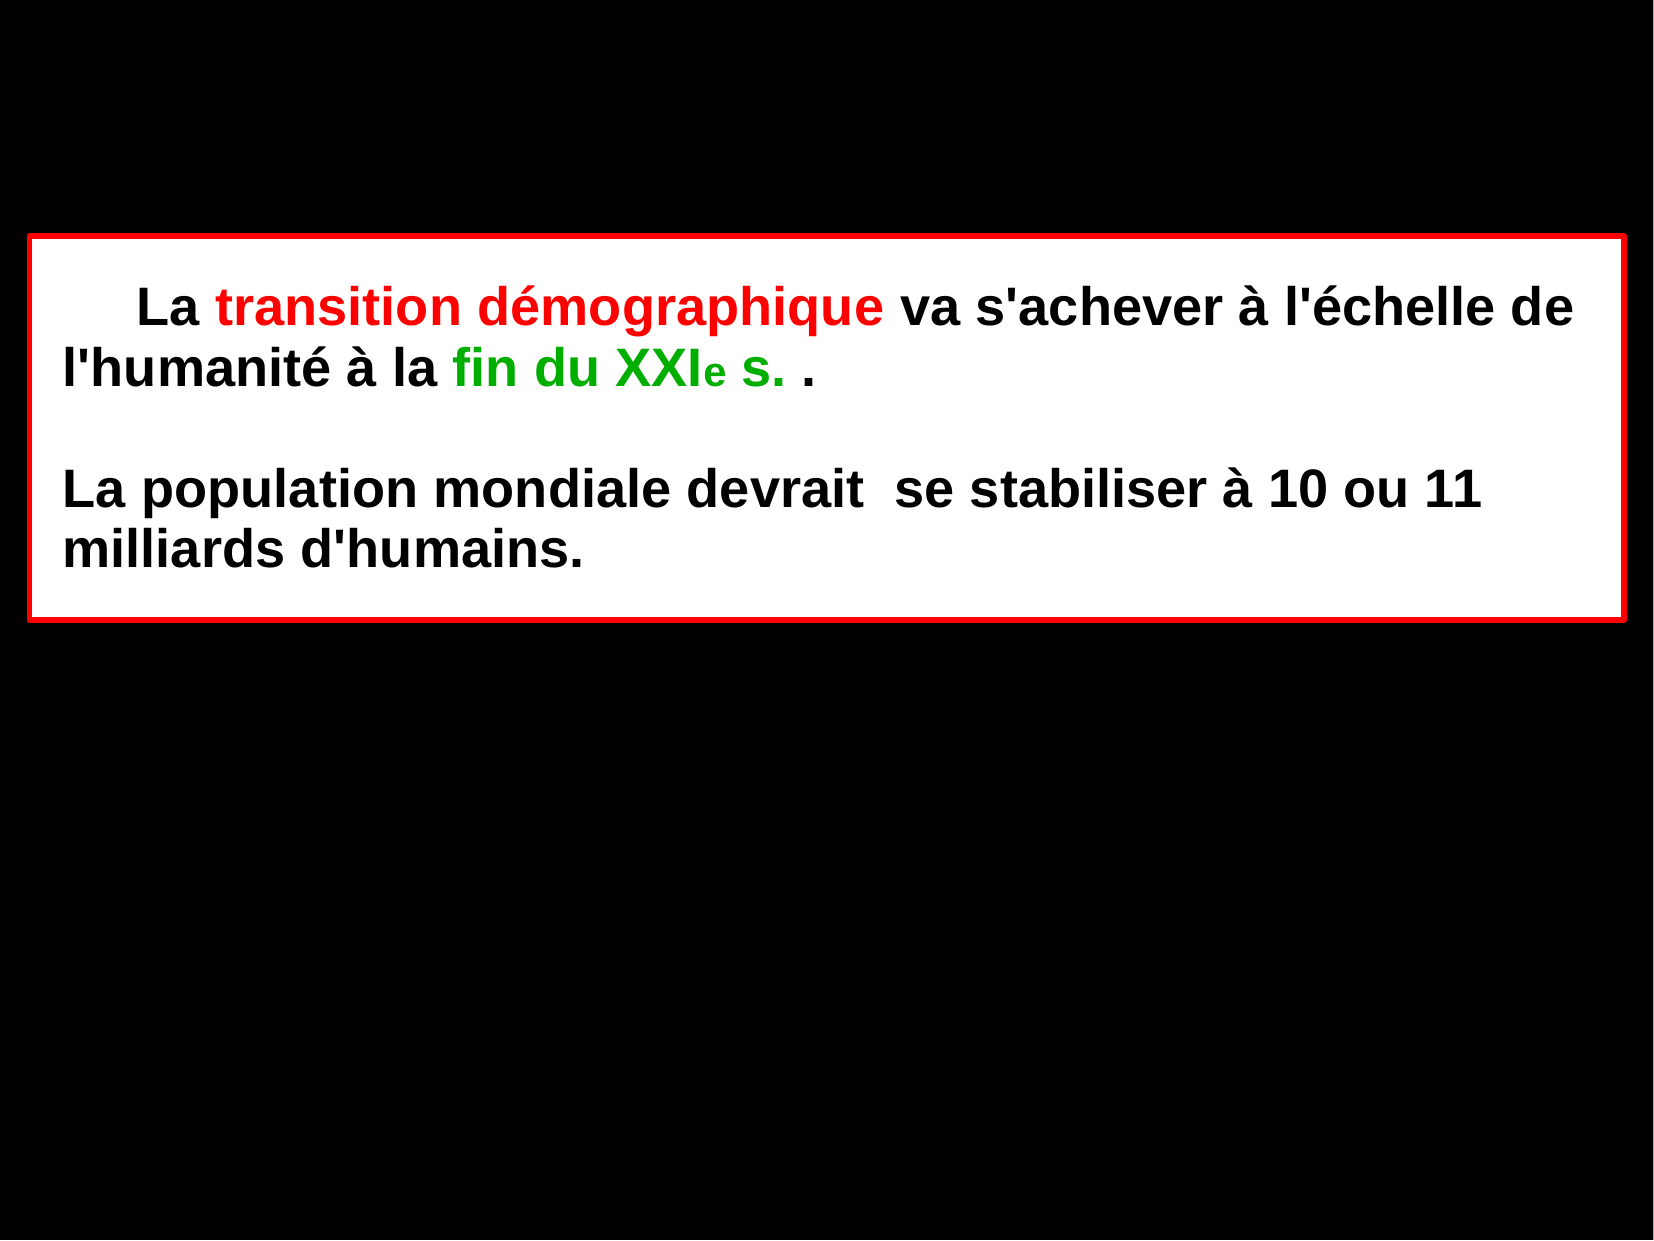

La transition démographique va s'achever à l'échelle de
l'humanité à la fin du XXIe s. .
La population mondiale devrait se stabiliser à 10 ou 11
milliards d'humains.